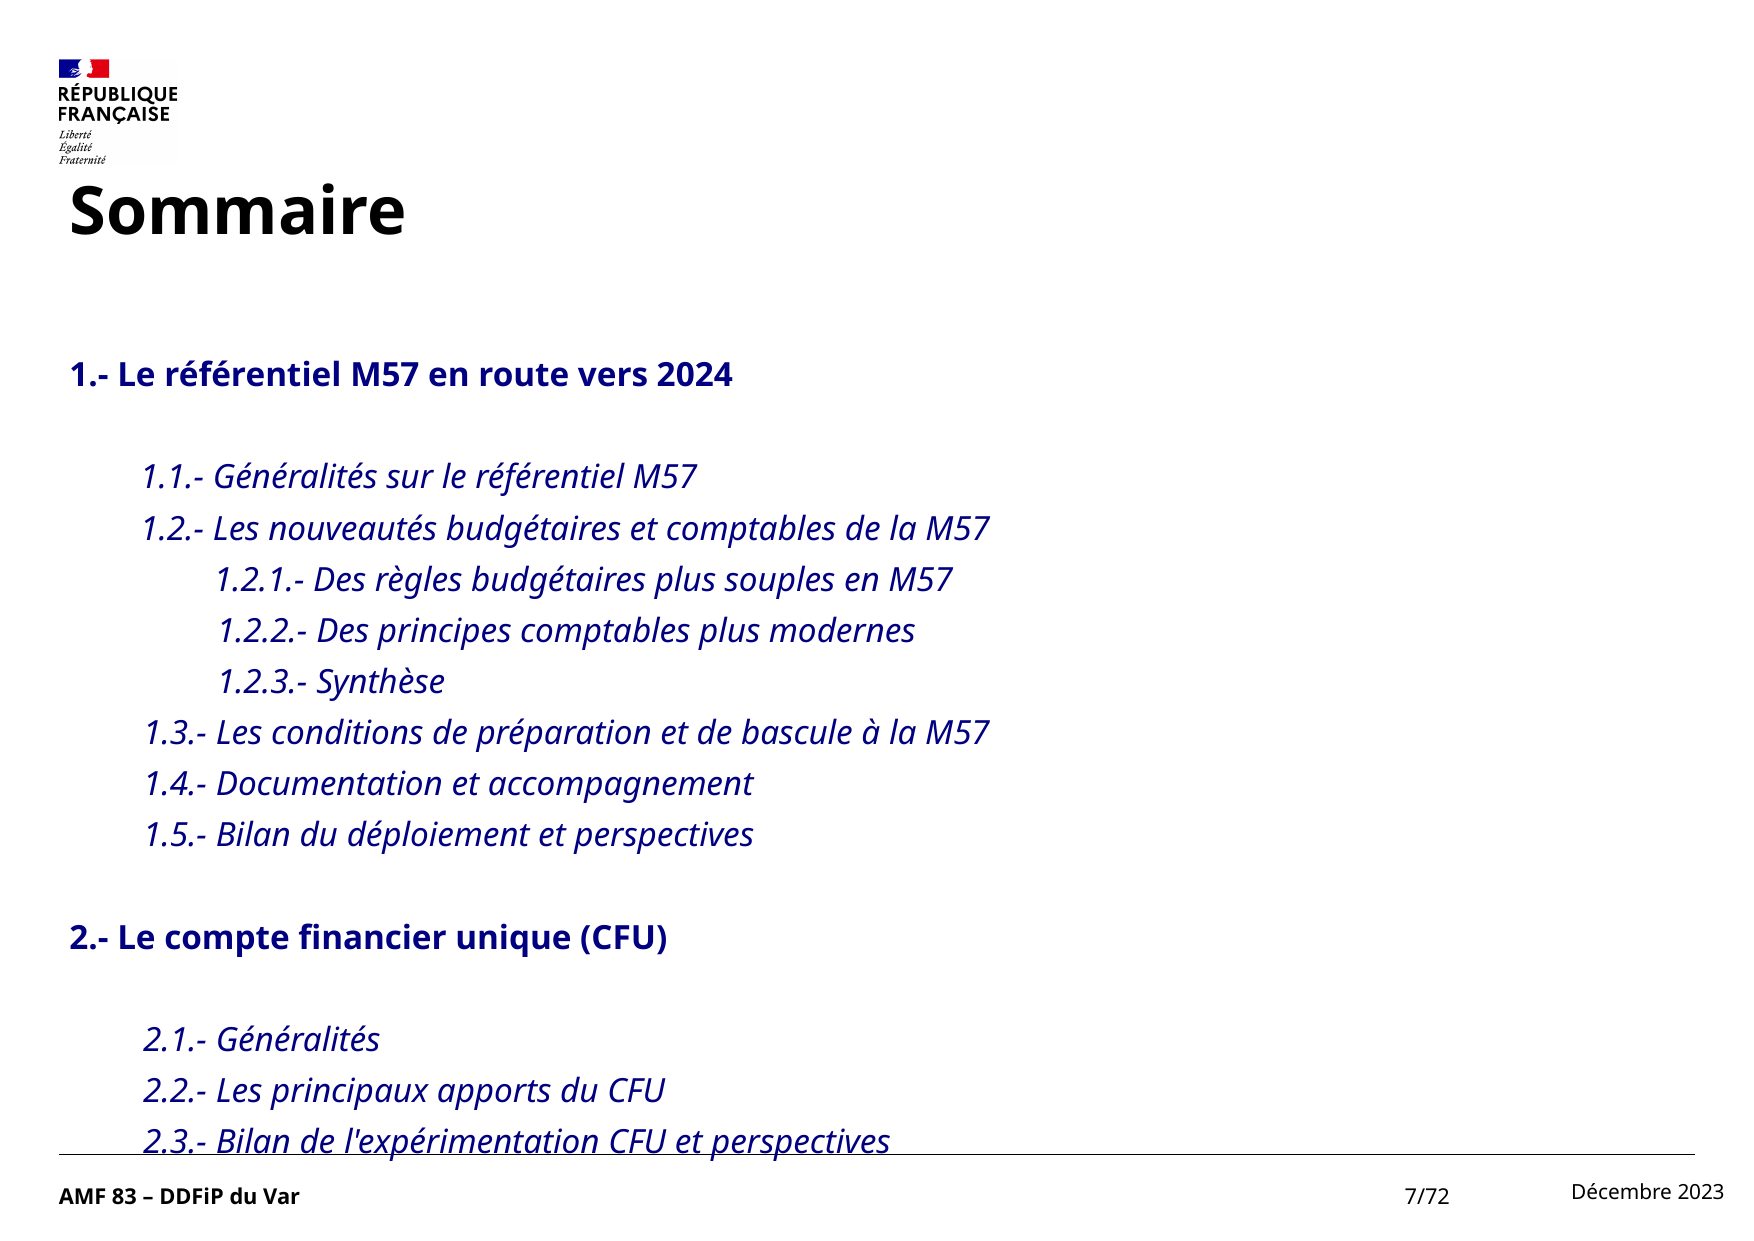

Sommaire
1.- Le référentiel M57 en route vers 2024
1.1.- Généralités sur le référentiel M57
1.2.- Les nouveautés budgétaires et comptables de la M57
		1.2.1.- Des règles budgétaires plus souples en M57
		1.2.2.- Des principes comptables plus modernes
		1.2.3.- Synthèse
	1.3.- Les conditions de préparation et de bascule à la M57
	1.4.- Documentation et accompagnement
	1.5.- Bilan du déploiement et perspectives
2.- Le compte financier unique (CFU)
	2.1.- Généralités
	2.2.- Les principaux apports du CFU
	2.3.- Bilan de l'expérimentation CFU et perspectives